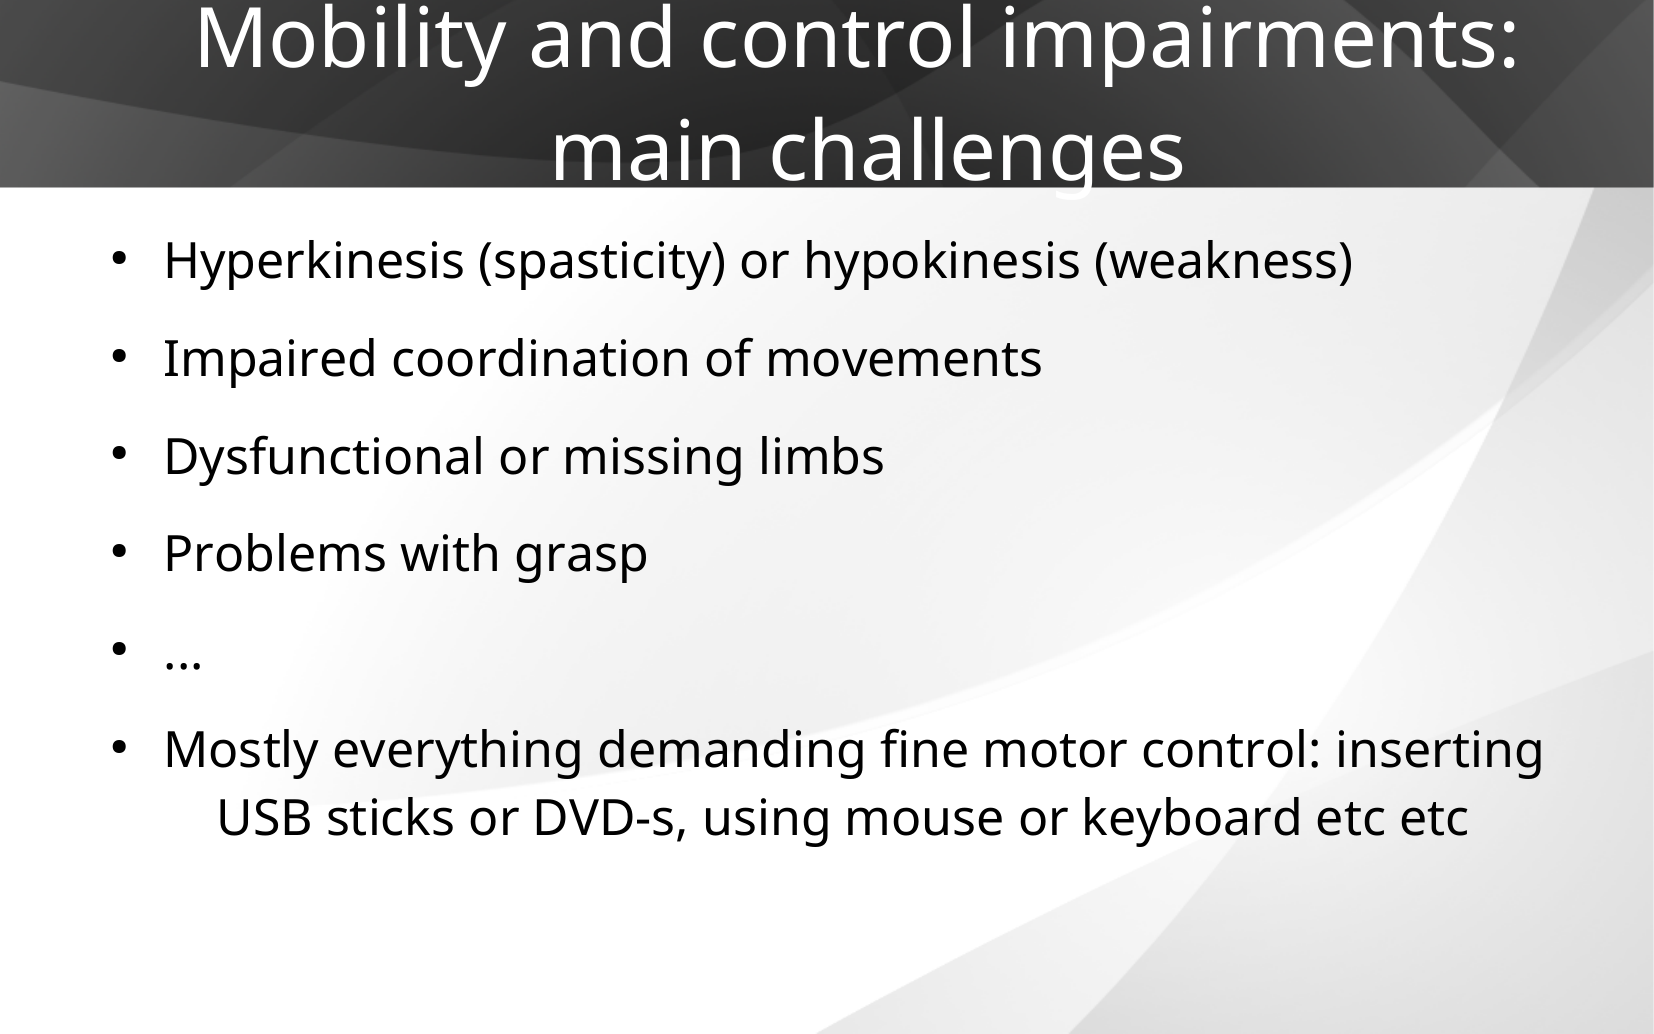

# Mobility and control impairments: main challenges
Hyperkinesis (spasticity) or hypokinesis (weakness)
Impaired coordination of movements
Dysfunctional or missing limbs
Problems with grasp
...
Mostly everything demanding fine motor control: inserting USB sticks or DVD-s, using mouse or keyboard etc etc